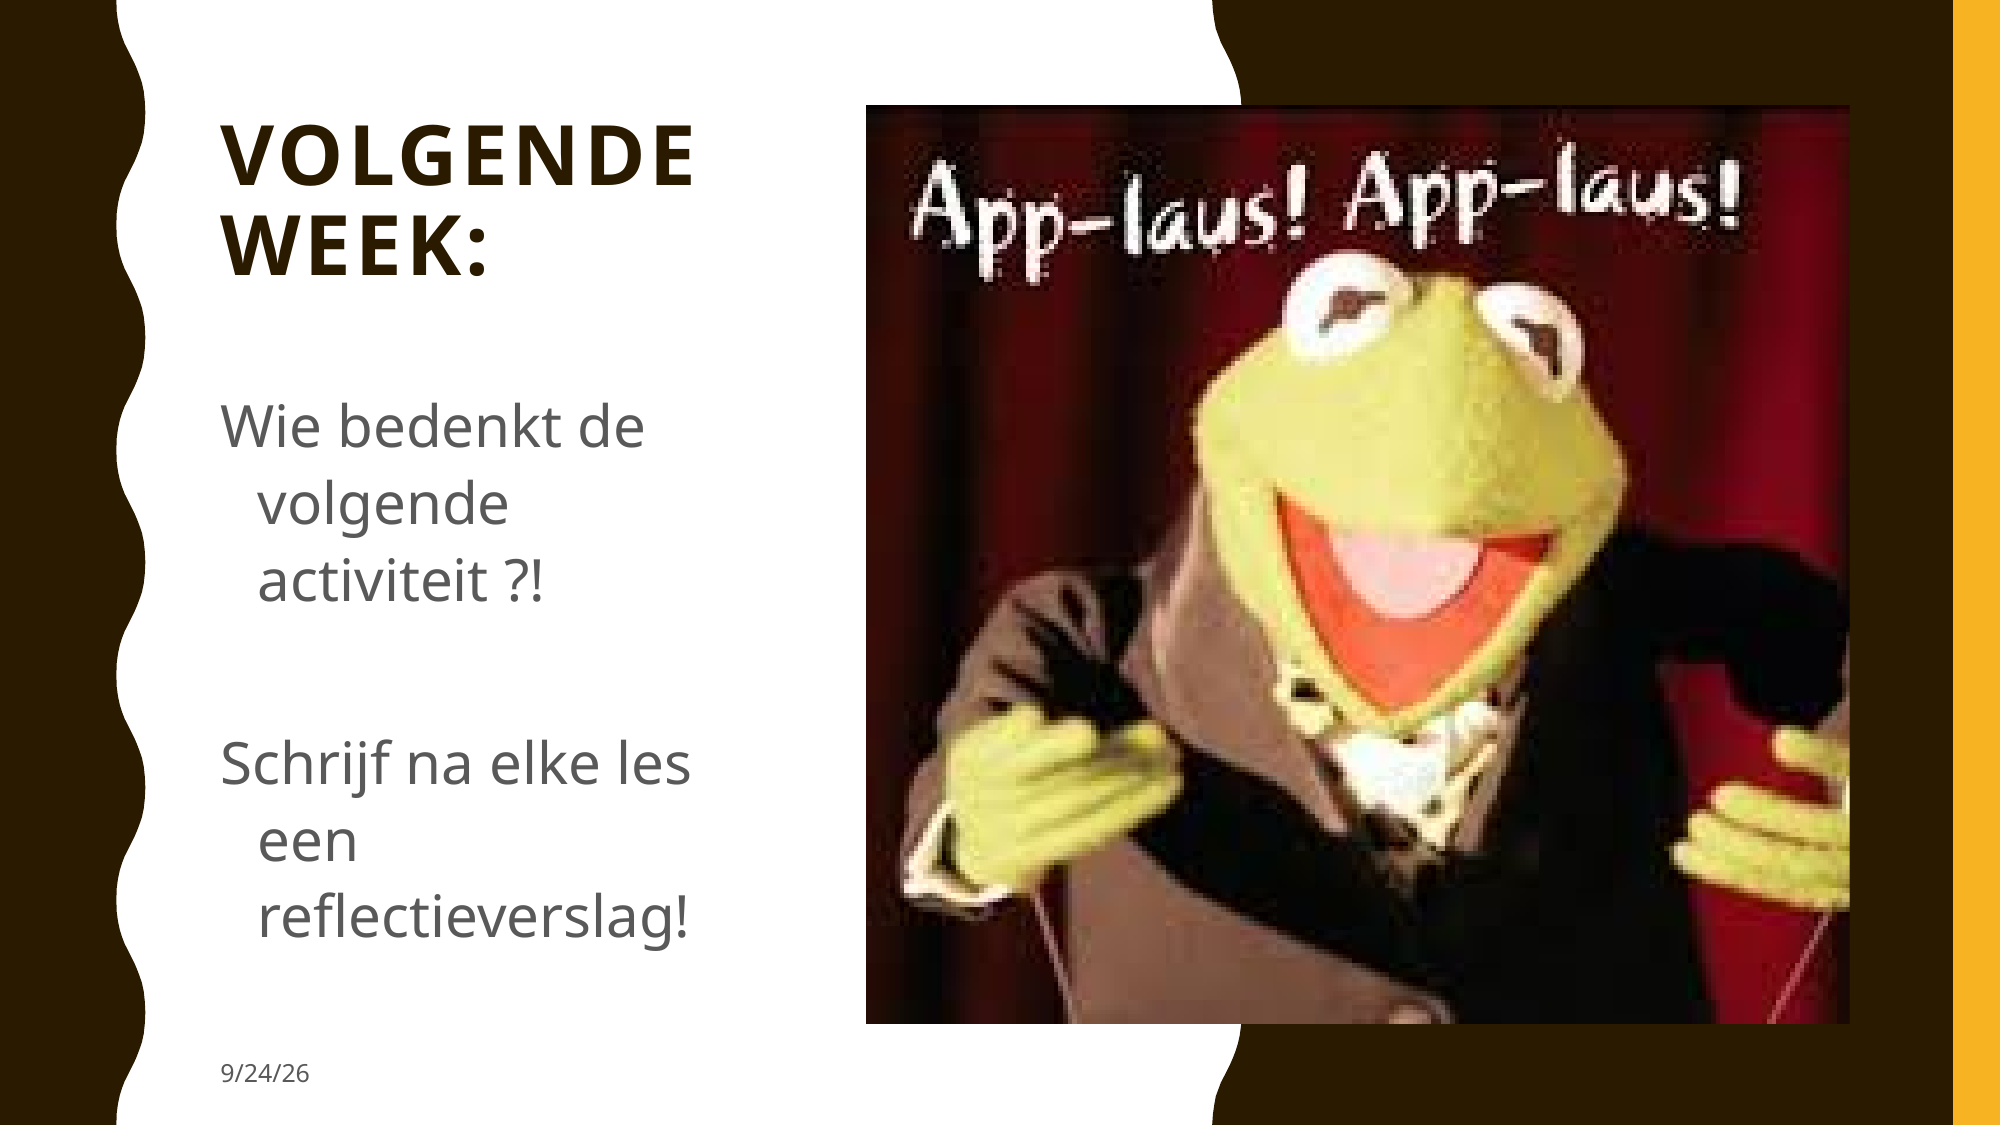

# Volgende week:
Wie bedenkt de volgende activiteit ?!
Schrijf na elke les een reflectieverslag!